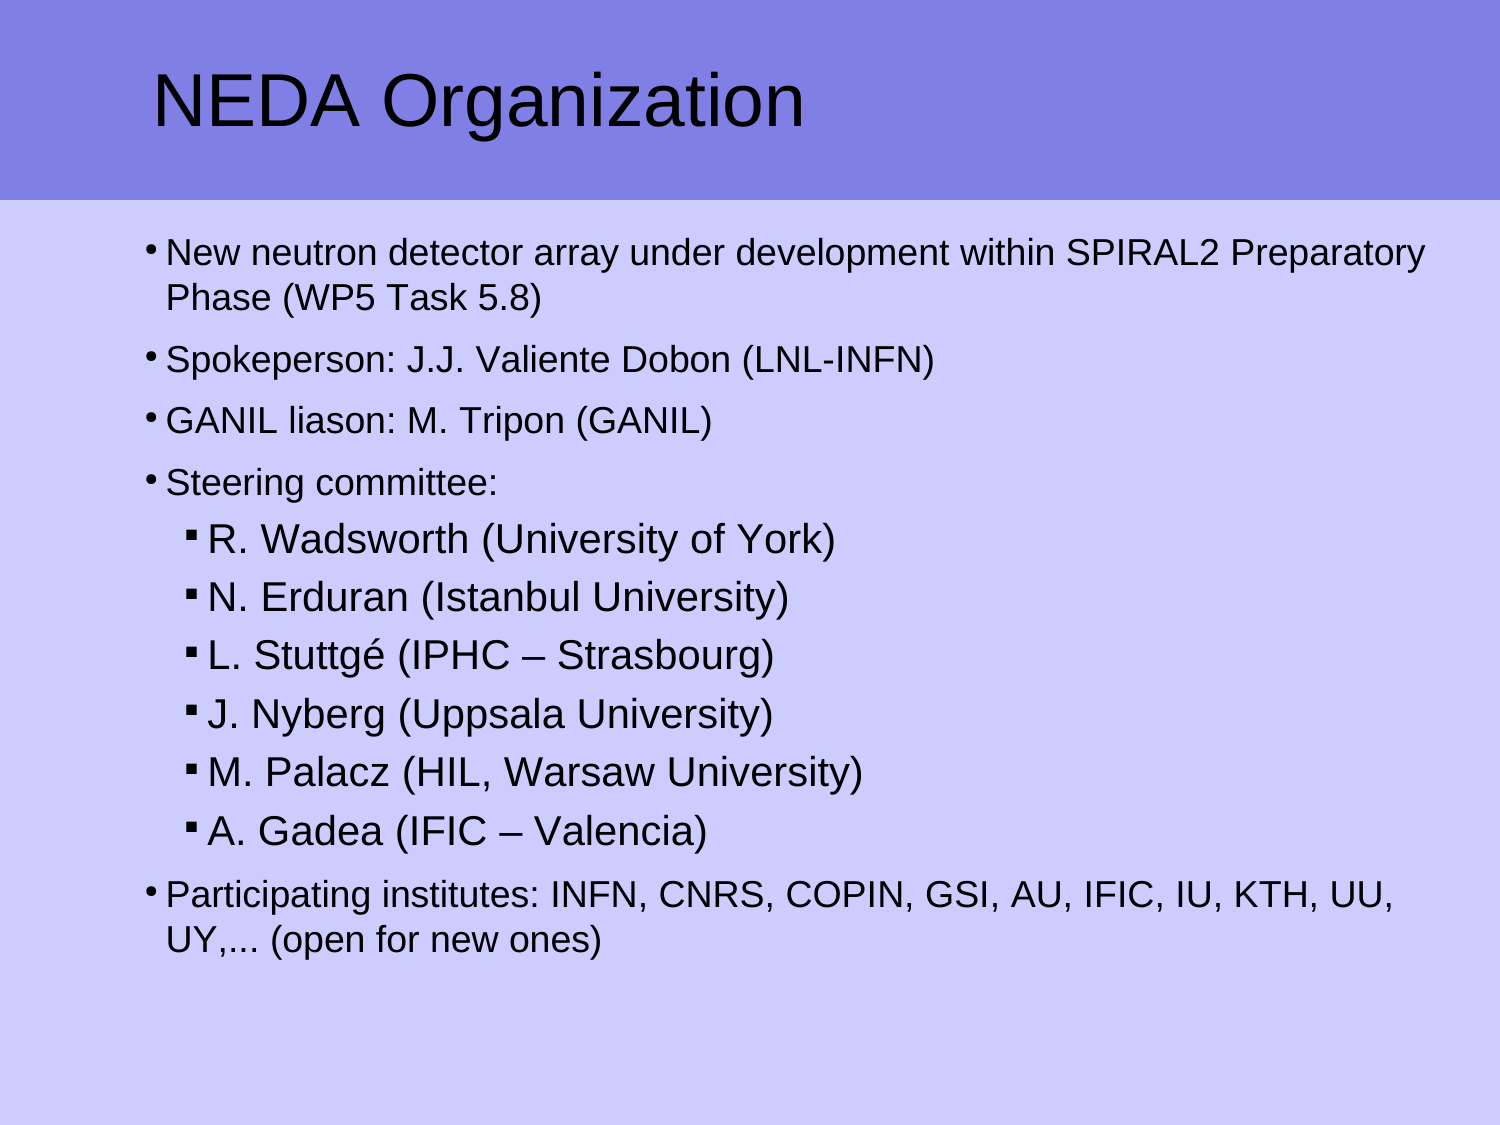

# NEDA Organization
New neutron detector array under development within SPIRAL2 Preparatory Phase (WP5 Task 5.8)
Spokeperson: J.J. Valiente Dobon (LNL-INFN)
GANIL liason: M. Tripon (GANIL)
Steering committee:
R. Wadsworth (University of York)
N. Erduran (Istanbul University)
L. Stuttgé (IPHC – Strasbourg)
J. Nyberg (Uppsala University)
M. Palacz (HIL, Warsaw University)
A. Gadea (IFIC – Valencia)
Participating institutes: INFN, CNRS, COPIN, GSI, AU, IFIC, IU, KTH, UU, UY,... (open for new ones)